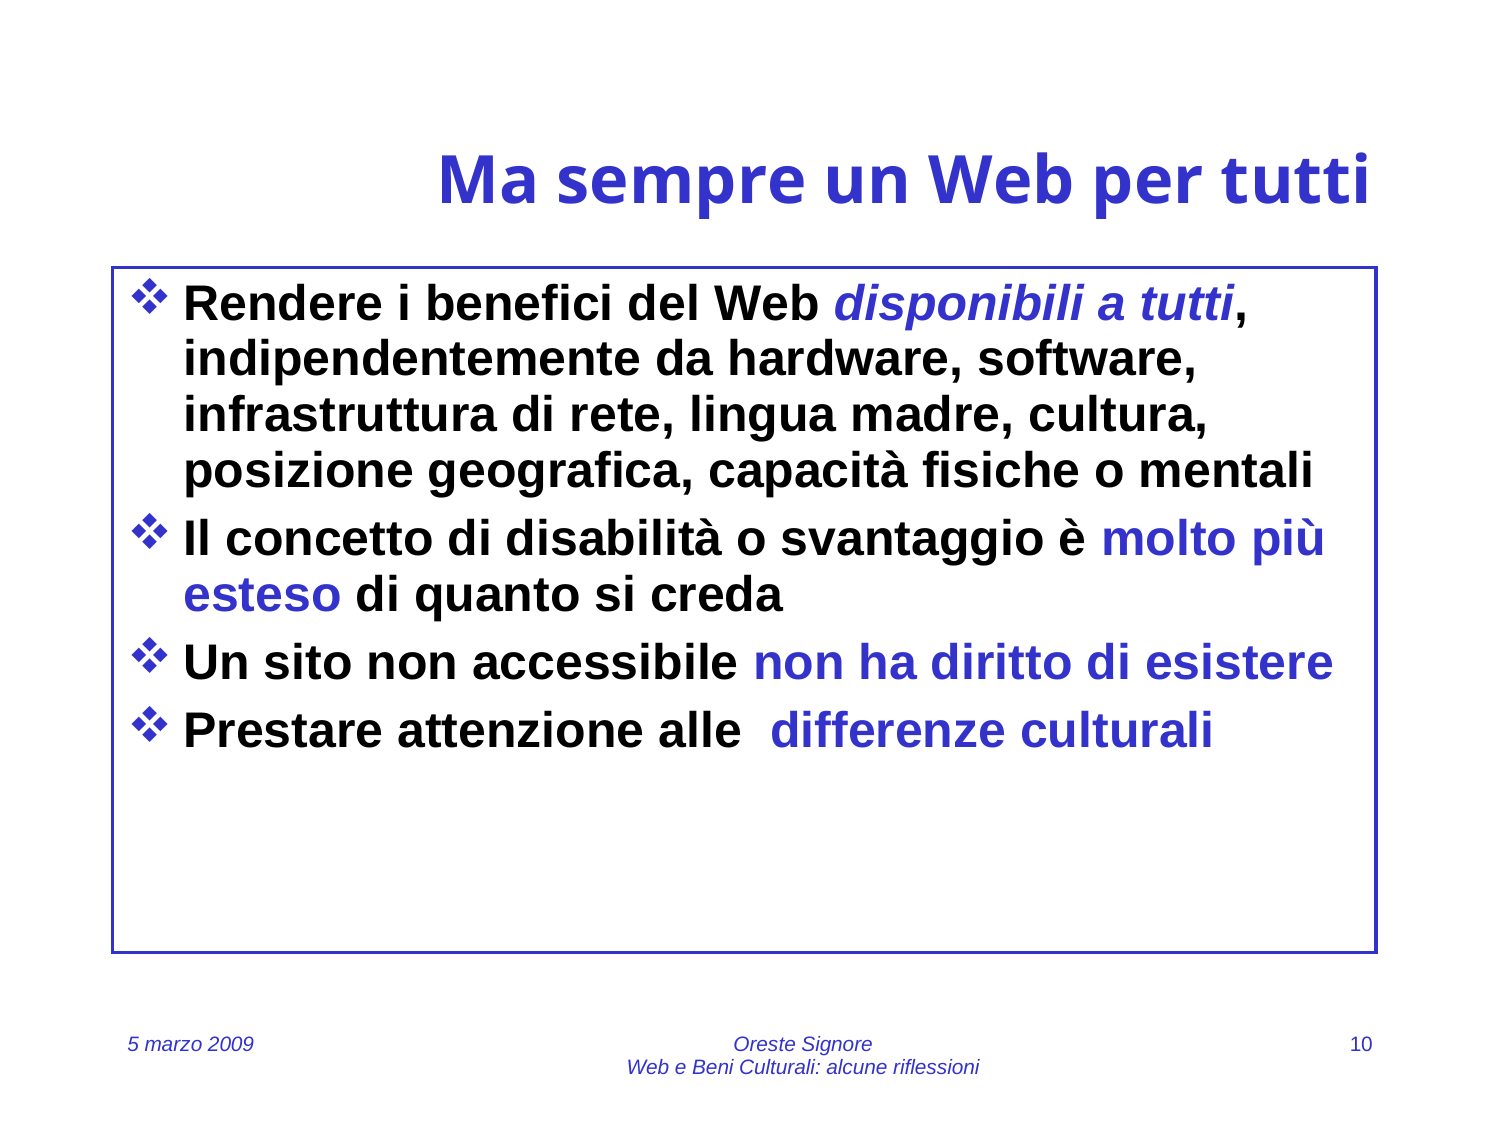

# Ma sempre un Web per tutti
Rendere i benefici del Web disponibili a tutti, indipendentemente da hardware, software, infrastruttura di rete, lingua madre, cultura, posizione geografica, capacità fisiche o mentali
Il concetto di disabilità o svantaggio è molto più esteso di quanto si creda
Un sito non accessibile non ha diritto di esistere
Prestare attenzione alle differenze culturali
Oreste Signore
Rappresentare la conoscenza archeologica: dalla catalogazione cartacea al web semantico
10